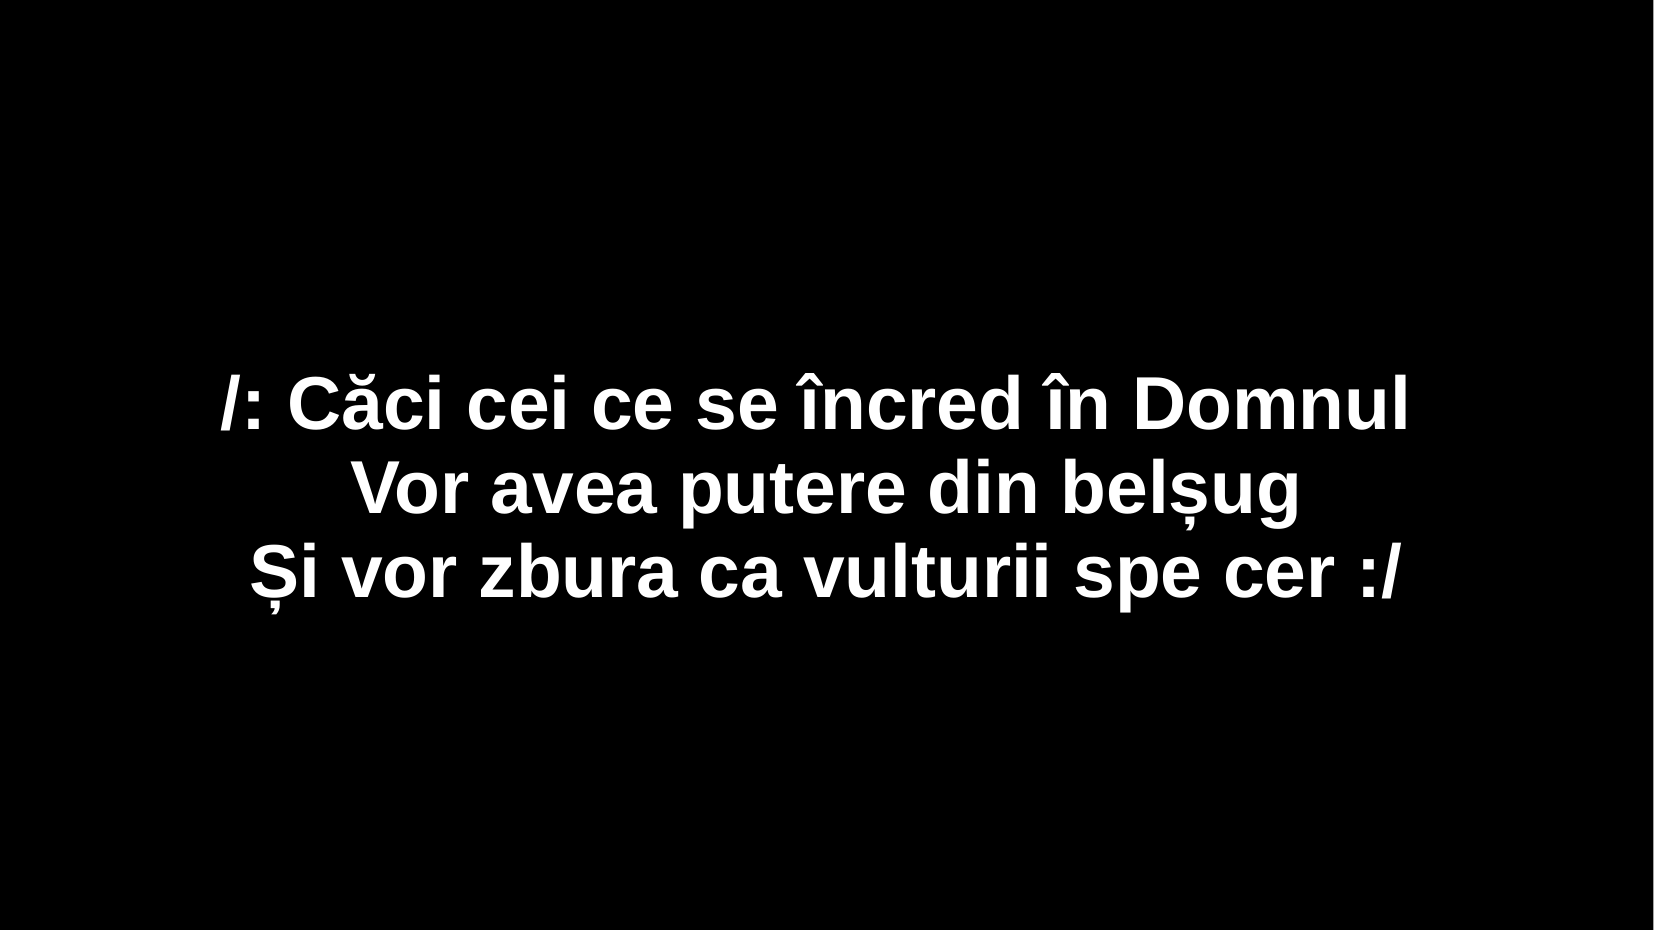

/: Căci cei ce se încred în Domnul
Vor avea putere din belșug
Și vor zbura ca vulturii spe cer :/